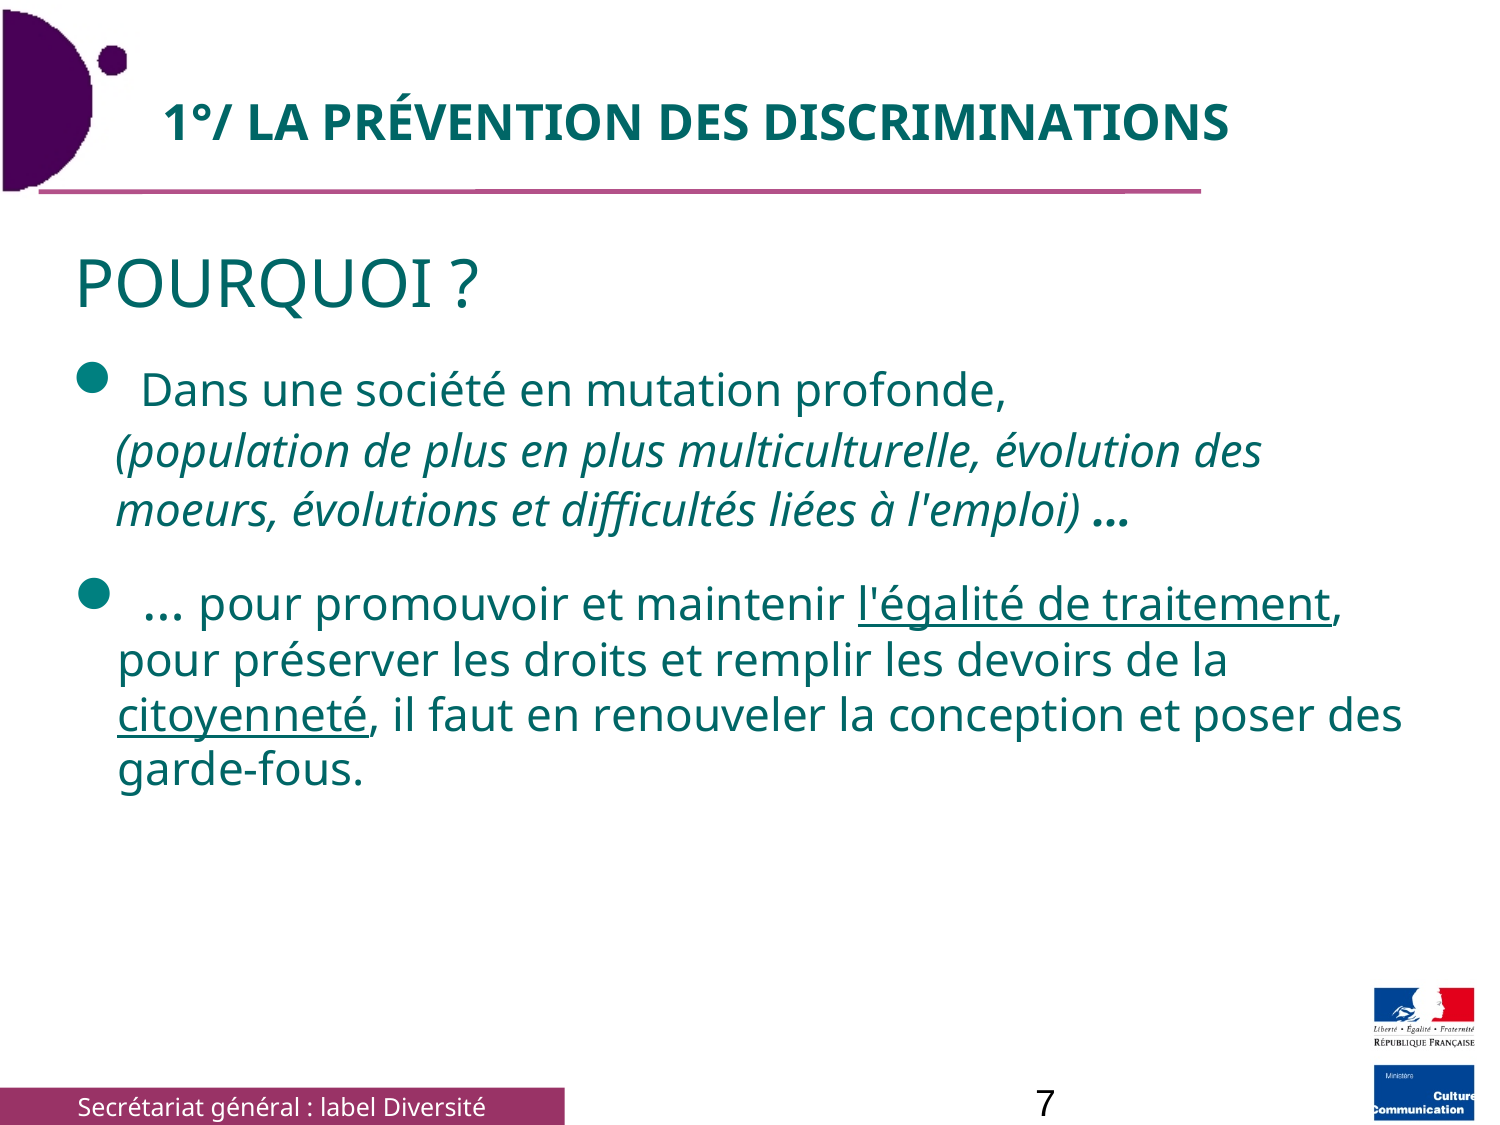

1°/ LA PRÉVENTION DES DISCRIMINATIONS
POURQUOI ?
 Dans une société en mutation profonde, 			(population de plus en plus multiculturelle, évolution des 	moeurs, évolutions et difficultés liées à l'emploi) ...
 … pour promouvoir et maintenir l'égalité de traitement, pour préserver les droits et remplir les devoirs de la citoyenneté, il faut en renouveler la conception et poser des garde-fous.